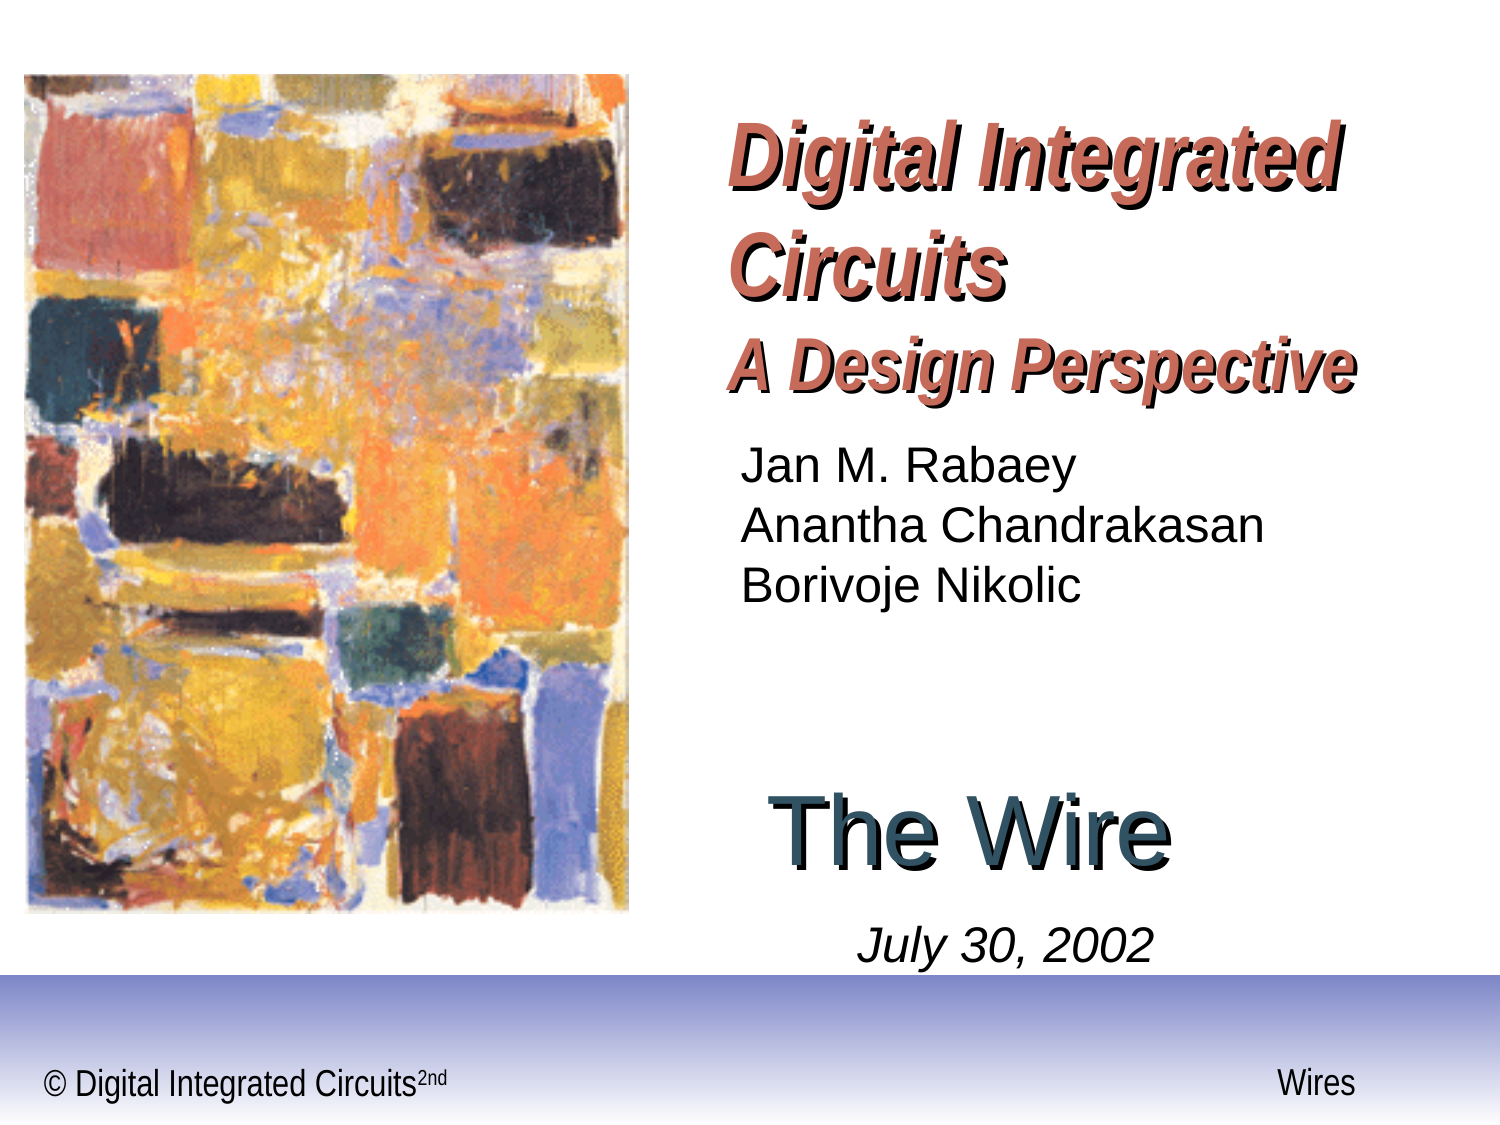

# Digital Integrated Circuits A Design Perspective
Jan M. Rabaey
Anantha Chandrakasan
Borivoje Nikolic
The Wire
July 30, 2002
1